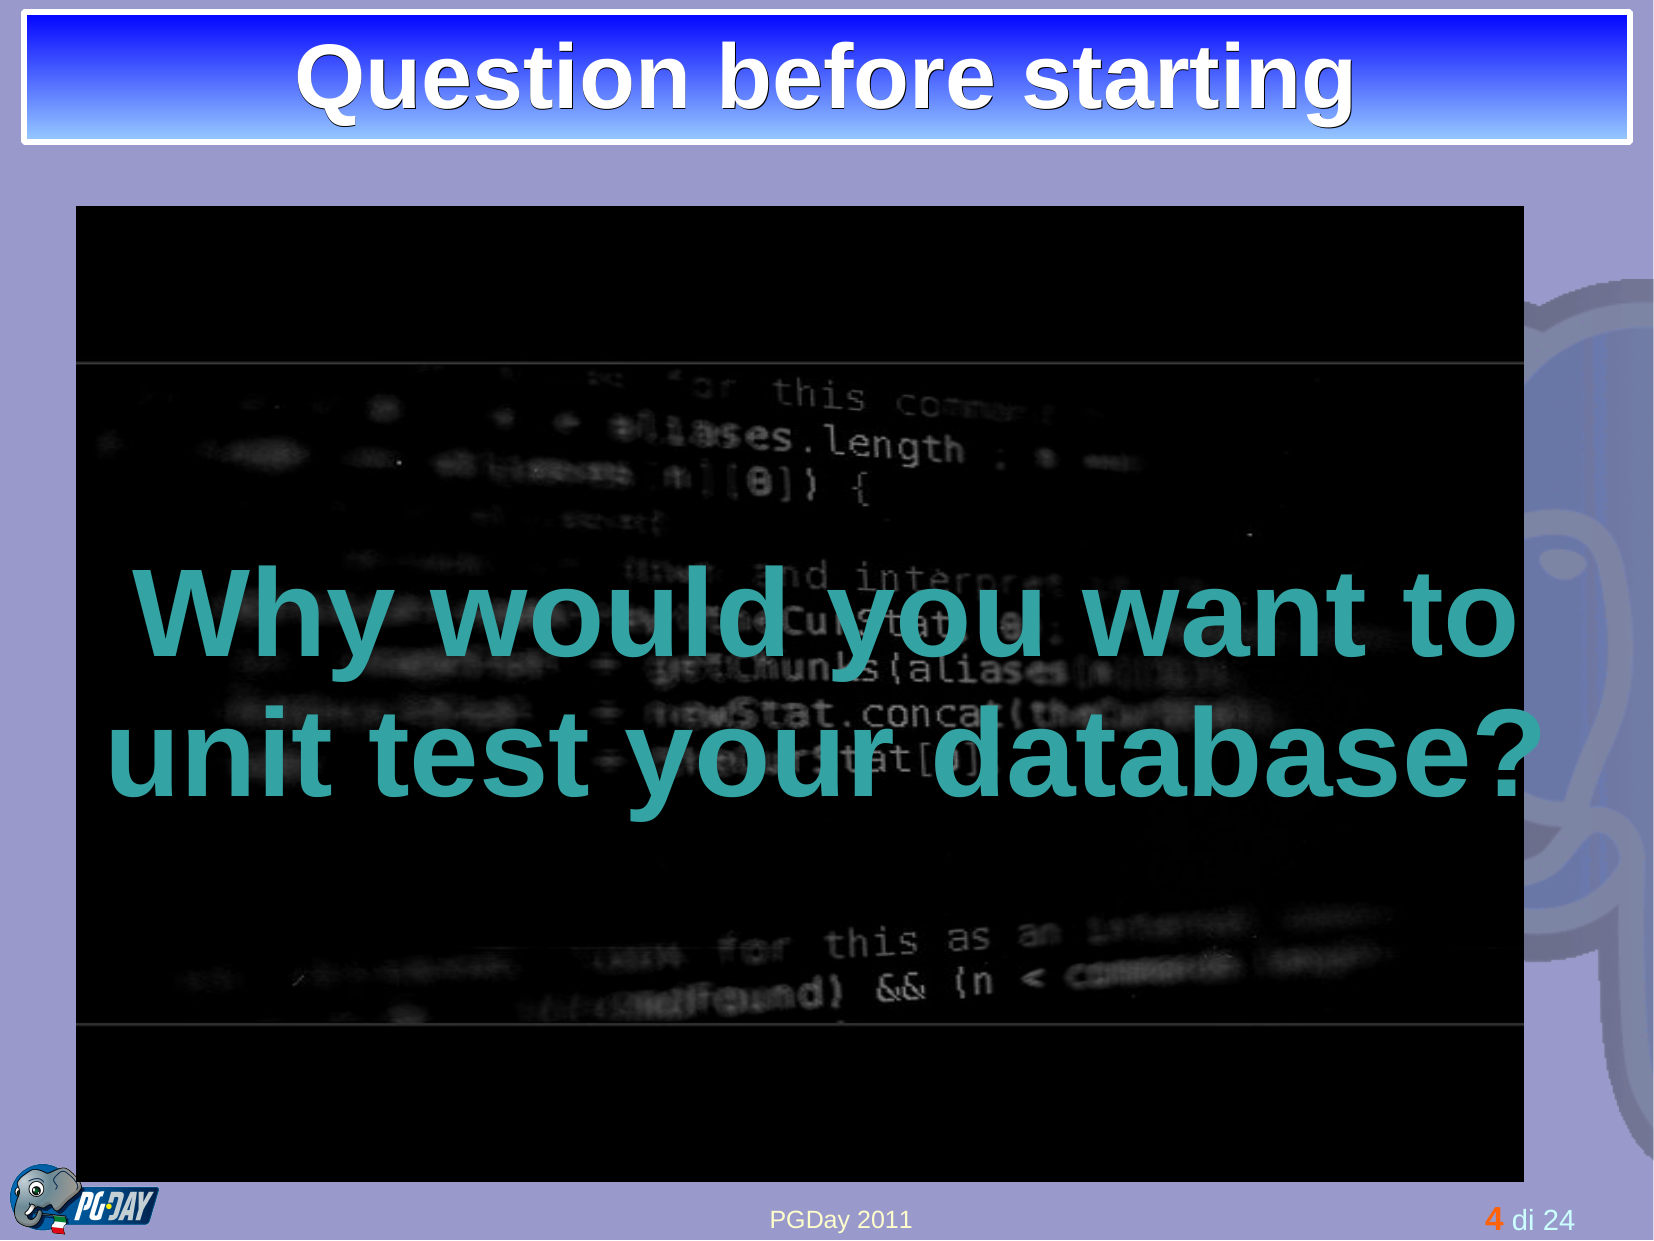

# Question before starting
Why would you want to unit test your database?